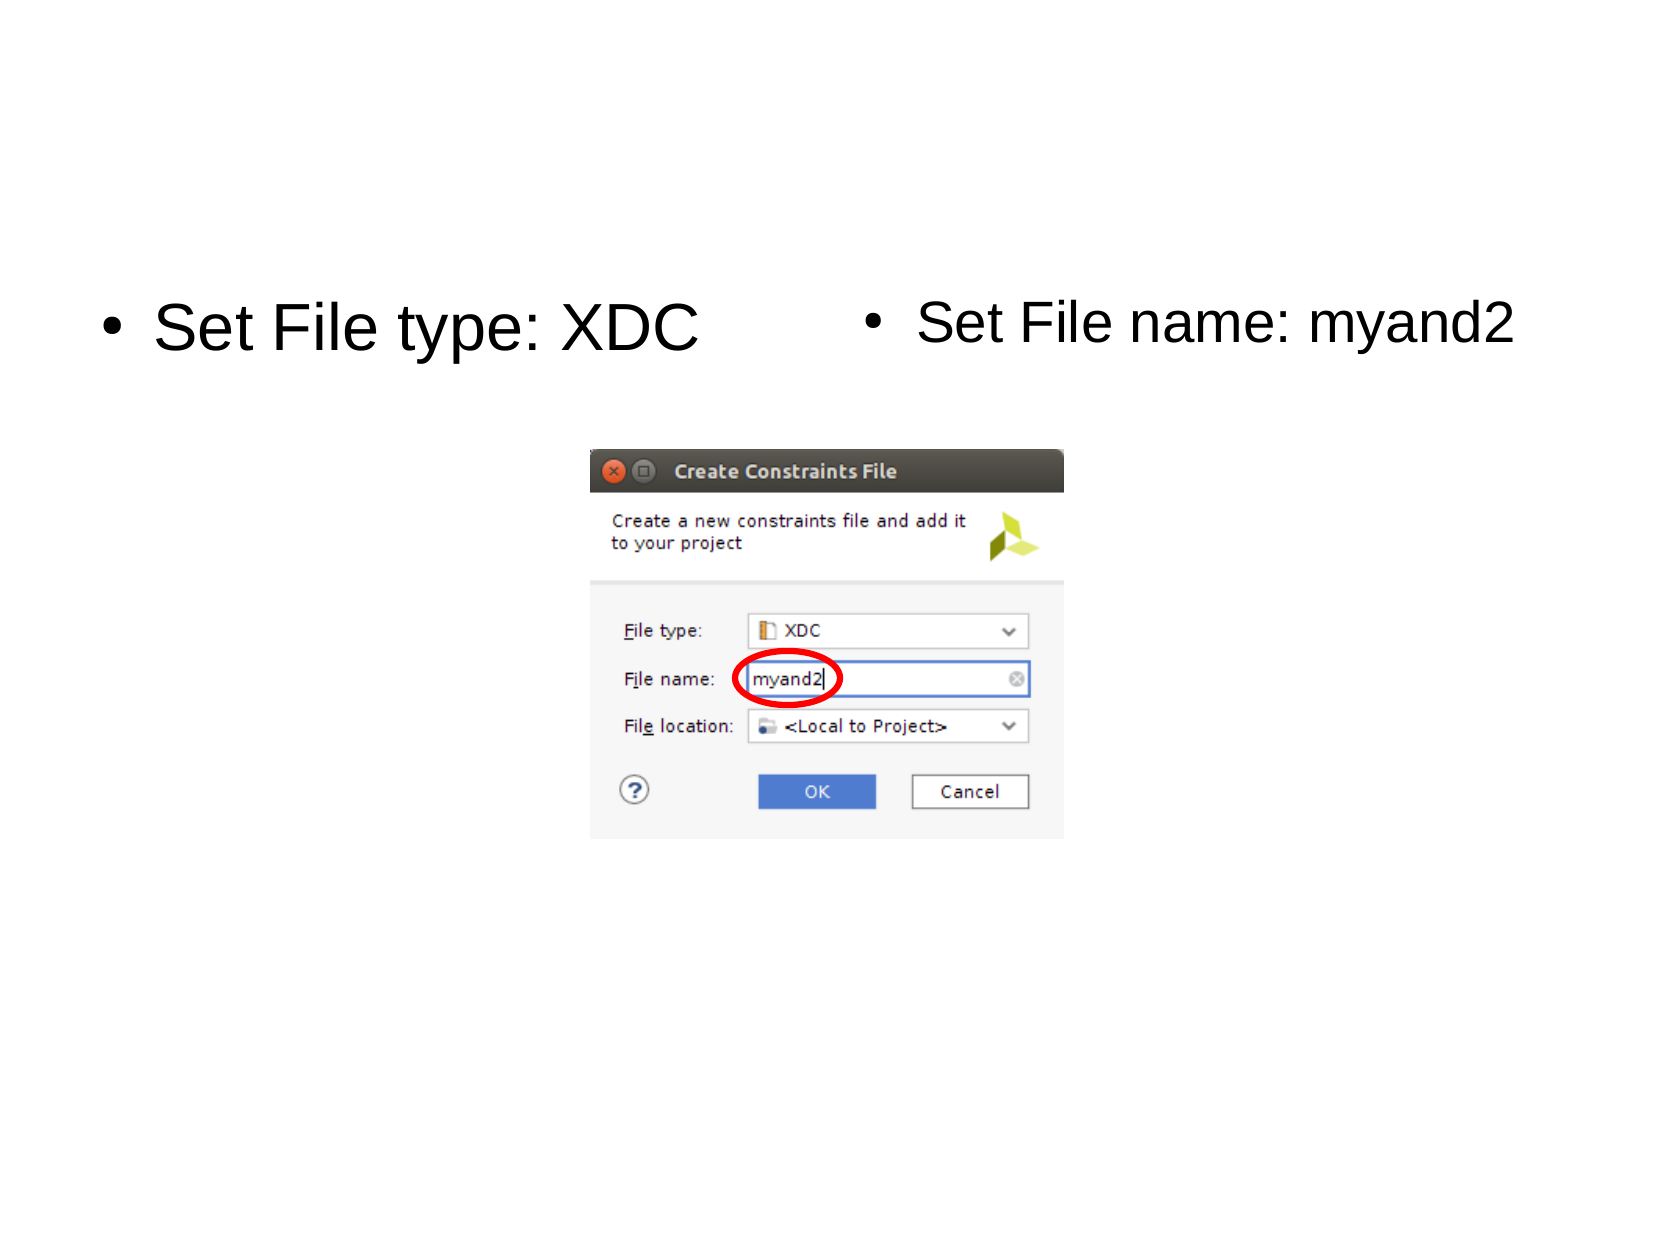

#
Set File type: XDC
Set File name: myand2